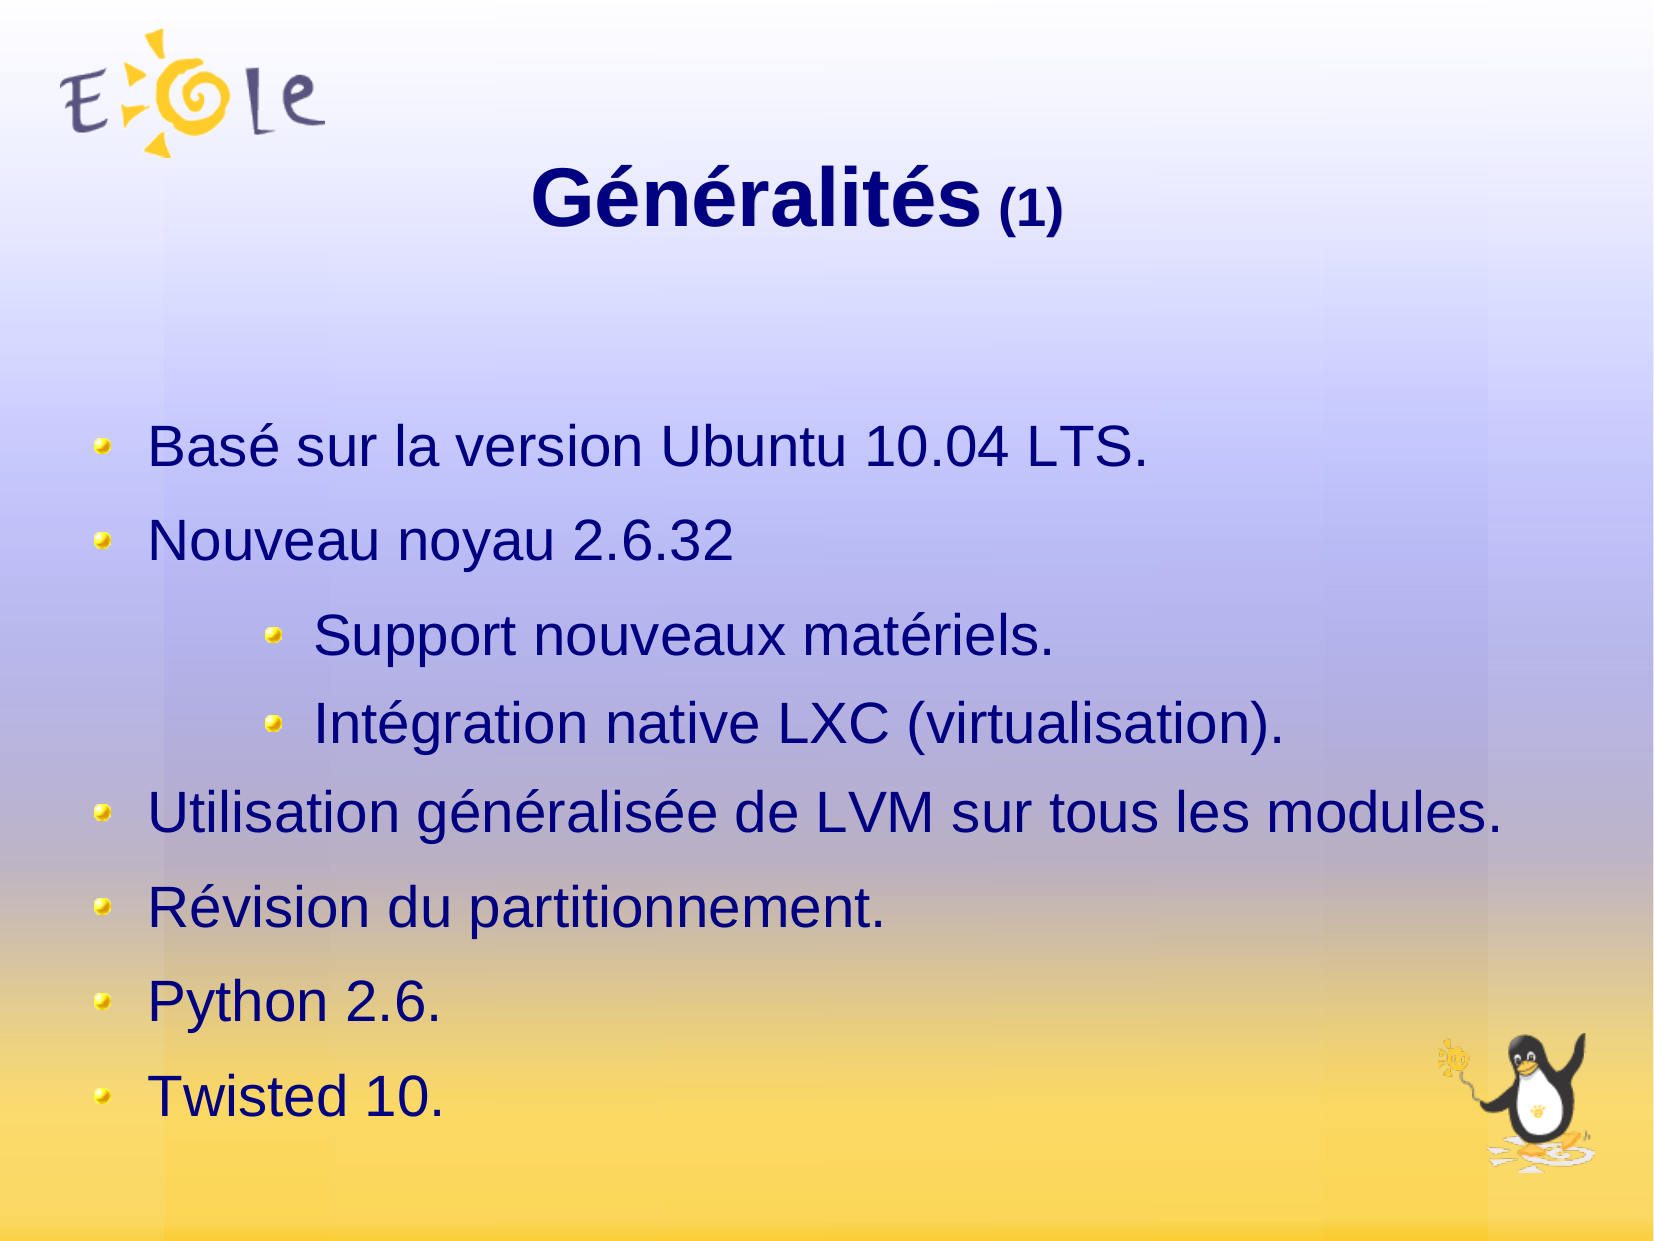

Généralités (1)
# Basé sur la version Ubuntu 10.04 LTS.
Nouveau noyau 2.6.32
Support nouveaux matériels.
Intégration native LXC (virtualisation).
Utilisation généralisée de LVM sur tous les modules.
Révision du partitionnement.
Python 2.6.
Twisted 10.